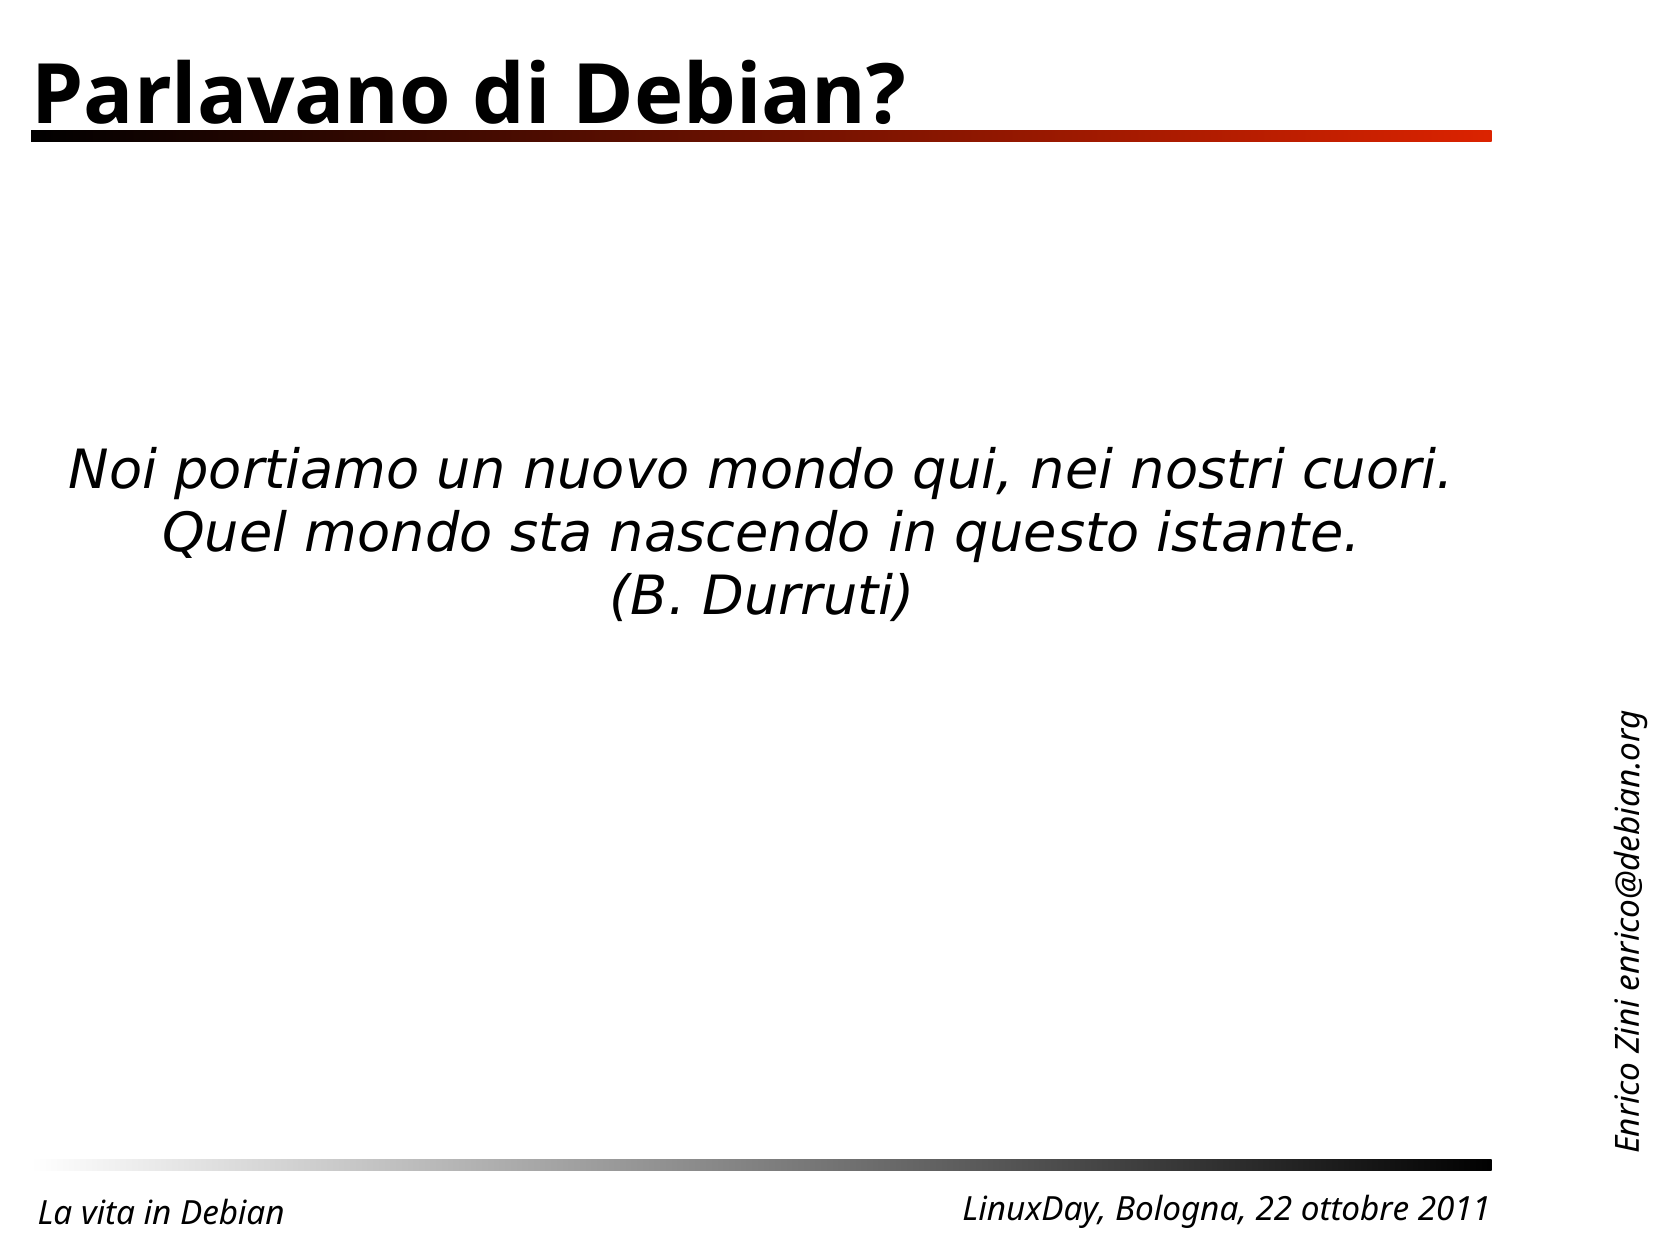

Parlavano di Debian?
Noi portiamo un nuovo mondo qui, nei nostri cuori. Quel mondo sta nascendo in questo istante.
(B. Durruti)